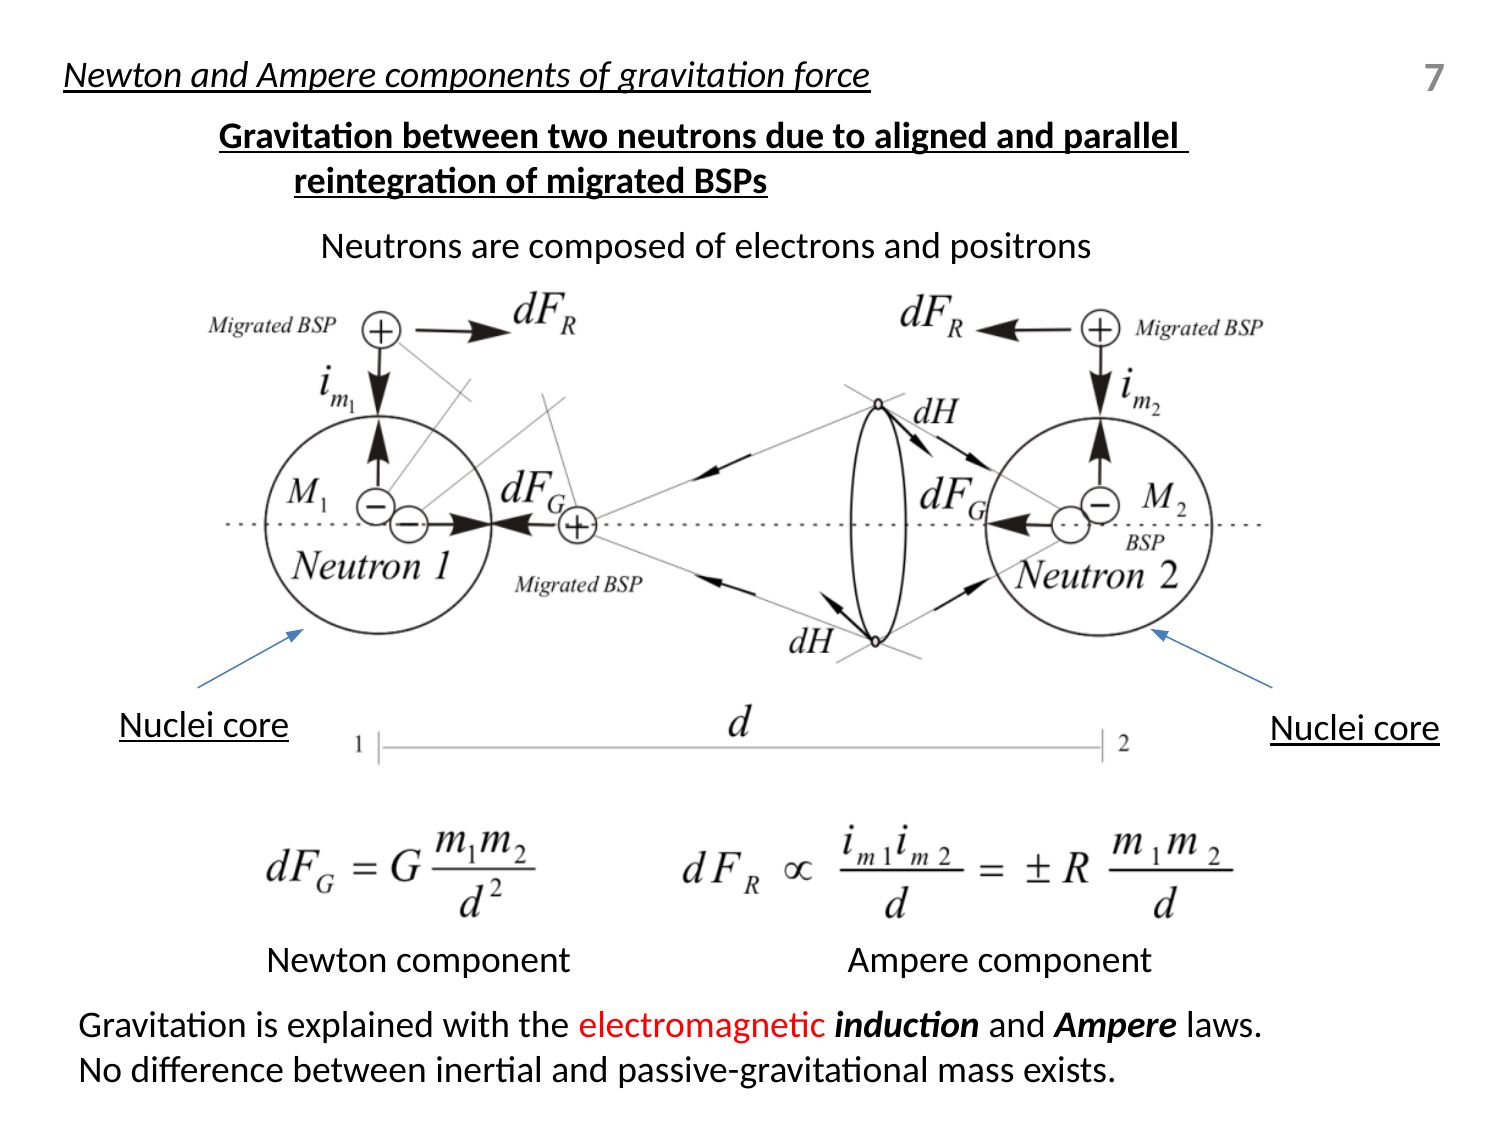

Newton and Ampere components of gravitation force
2
Gravitation between two neutrons due to aligned and parallel
	reintegration of migrated BSPs
Neutrons are composed of electrons and positrons
Nuclei core
Nuclei core
Newton component
Ampere component
Gravitation is explained with the electromagnetic induction and Ampere laws.
No difference between inertial and passive-gravitational mass exists.